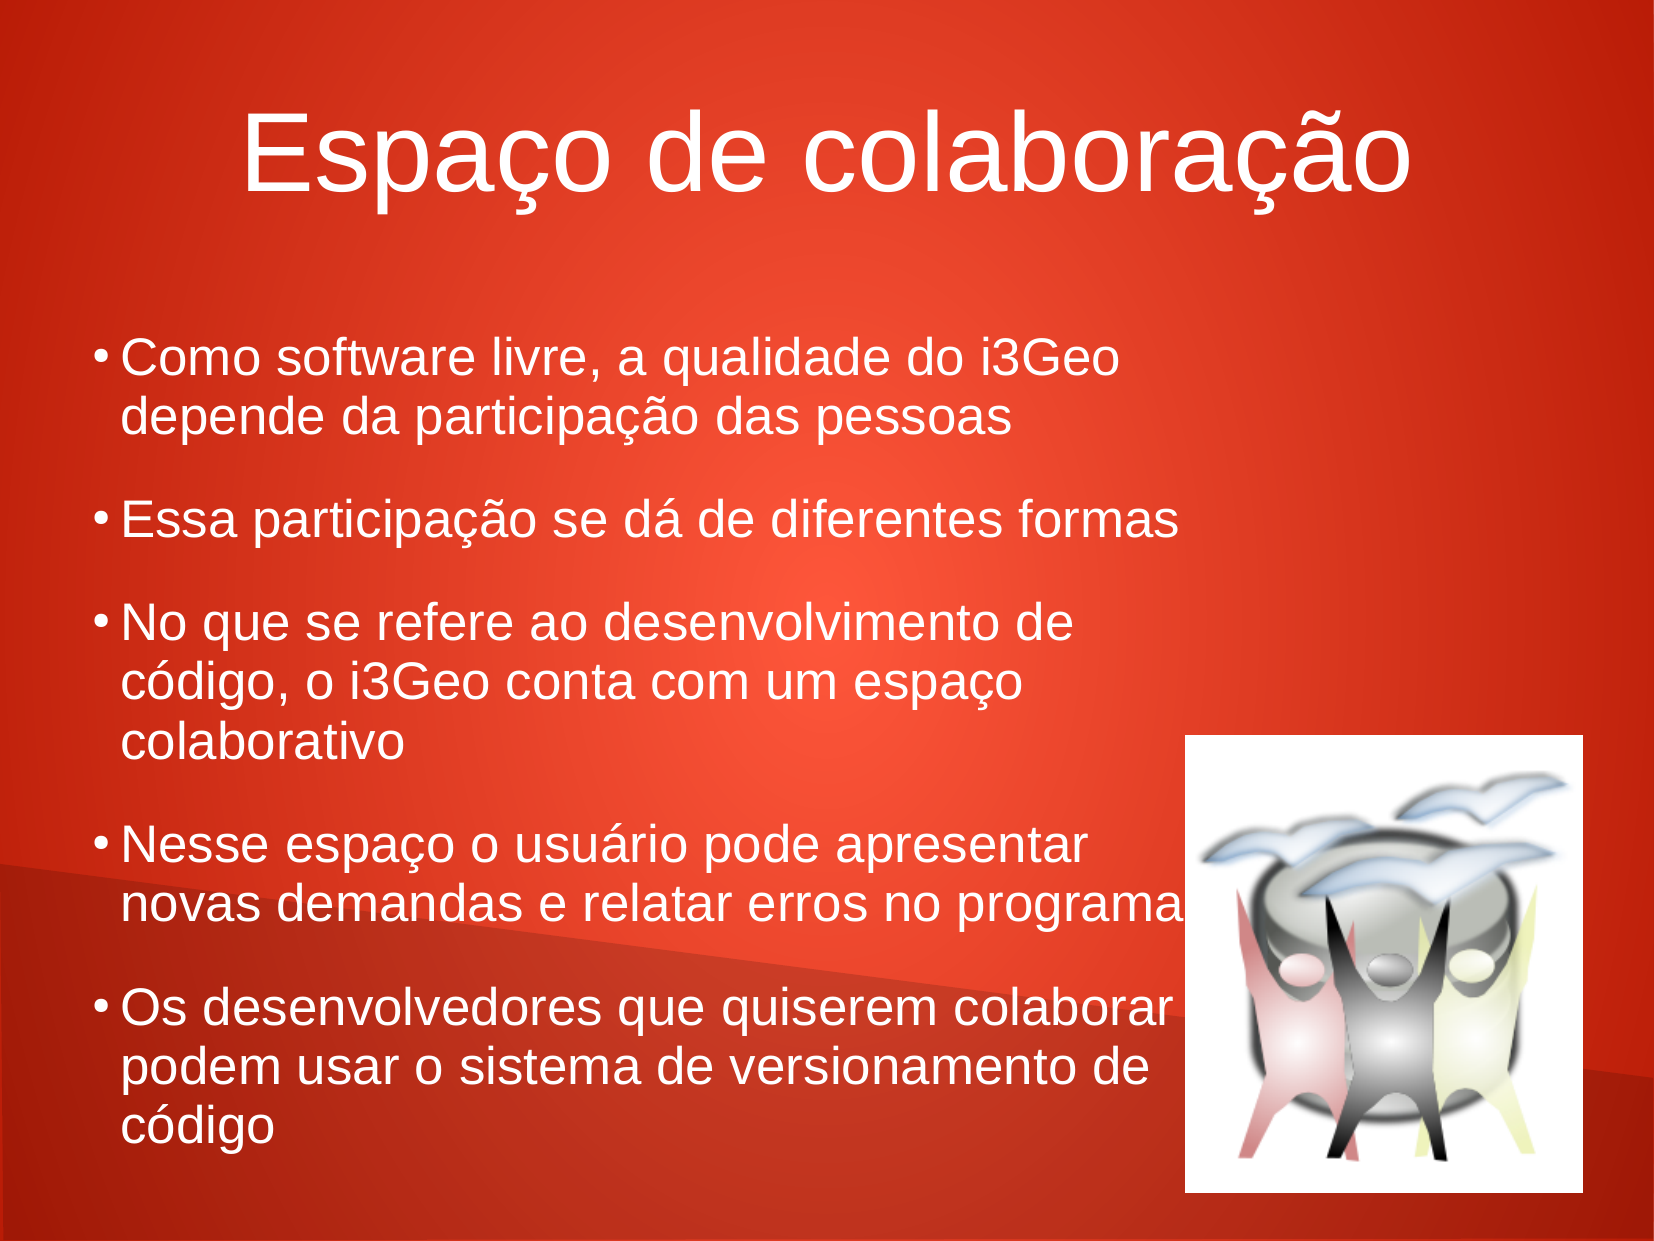

# Espaço de colaboração
Como software livre, a qualidade do i3Geo depende da participação das pessoas
Essa participação se dá de diferentes formas
No que se refere ao desenvolvimento de código, o i3Geo conta com um espaço colaborativo
Nesse espaço o usuário pode apresentar novas demandas e relatar erros no programa
Os desenvolvedores que quiserem colaborar podem usar o sistema de versionamento de código